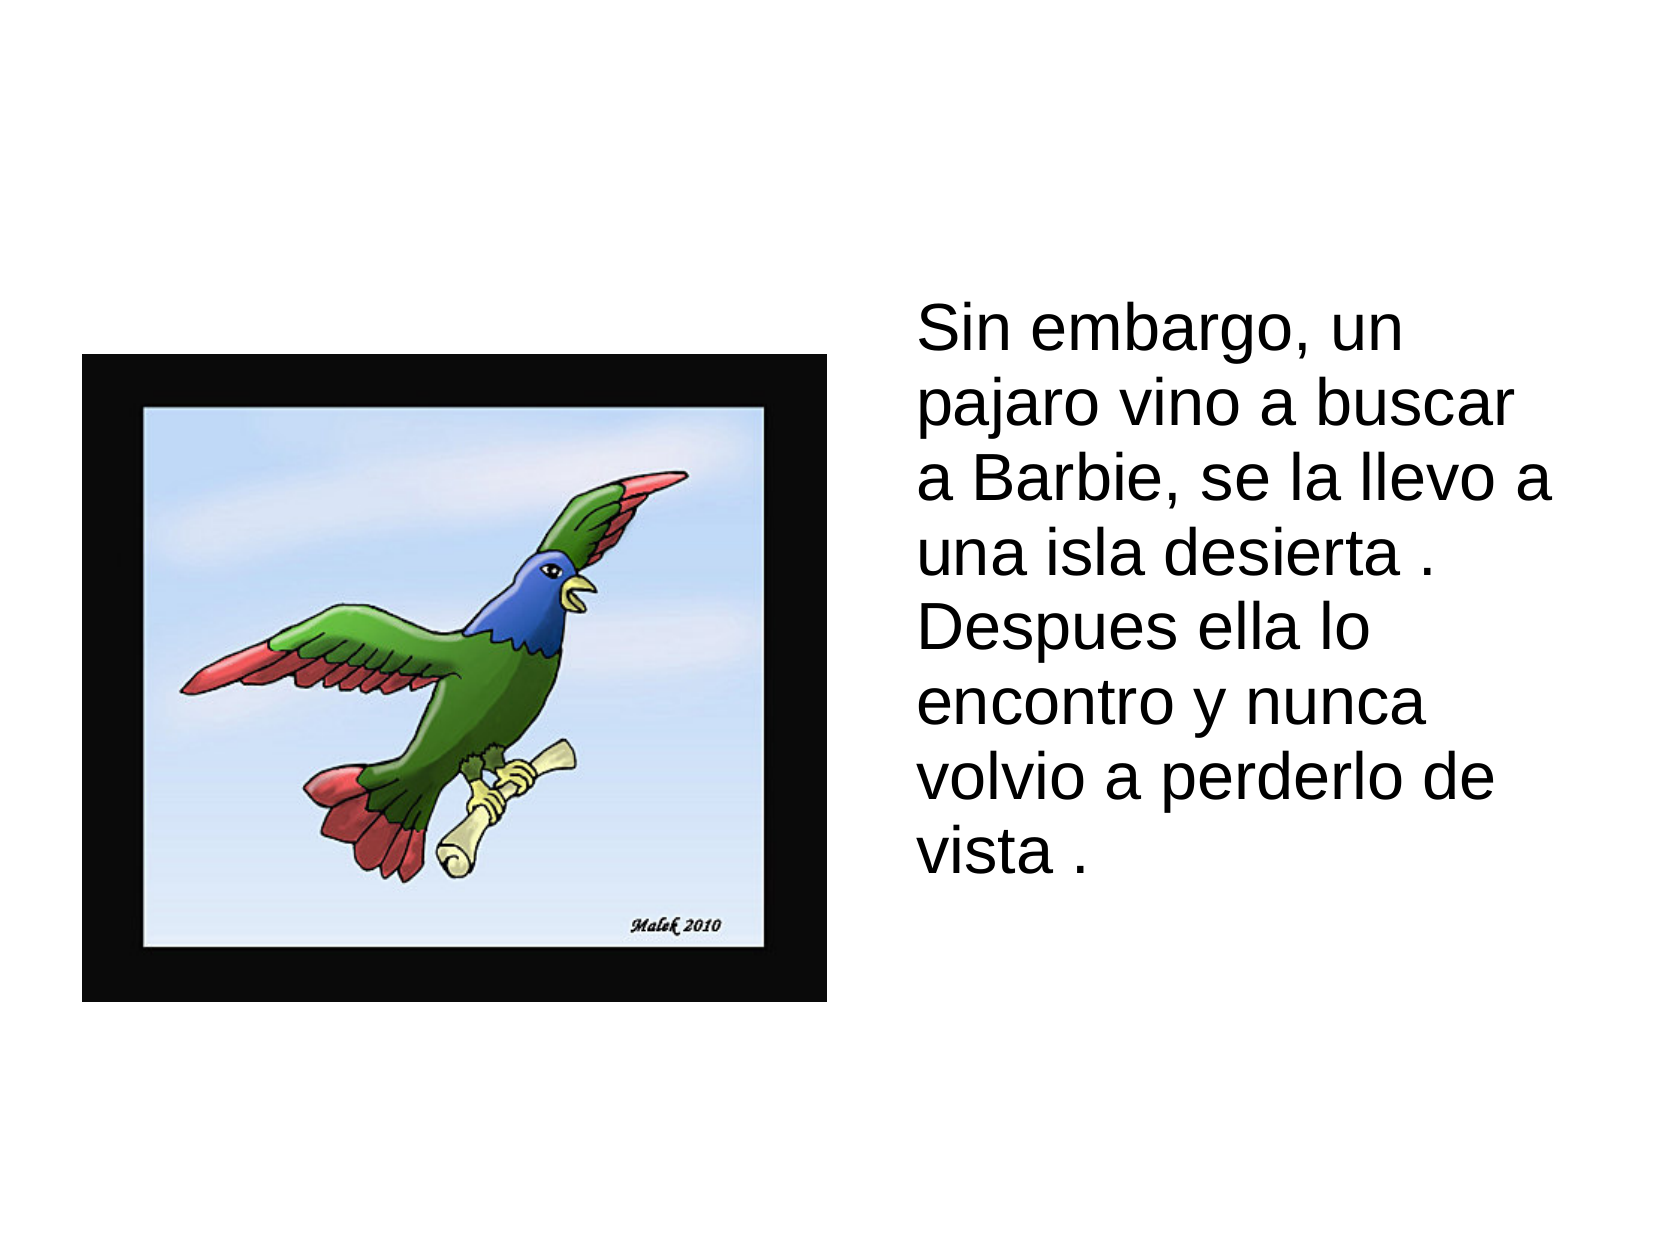

# Sin embargo, un pajaro vino a buscar a Barbie, se la llevo a una isla desierta . Despues ella lo encontro y nunca volvio a perderlo de vista .